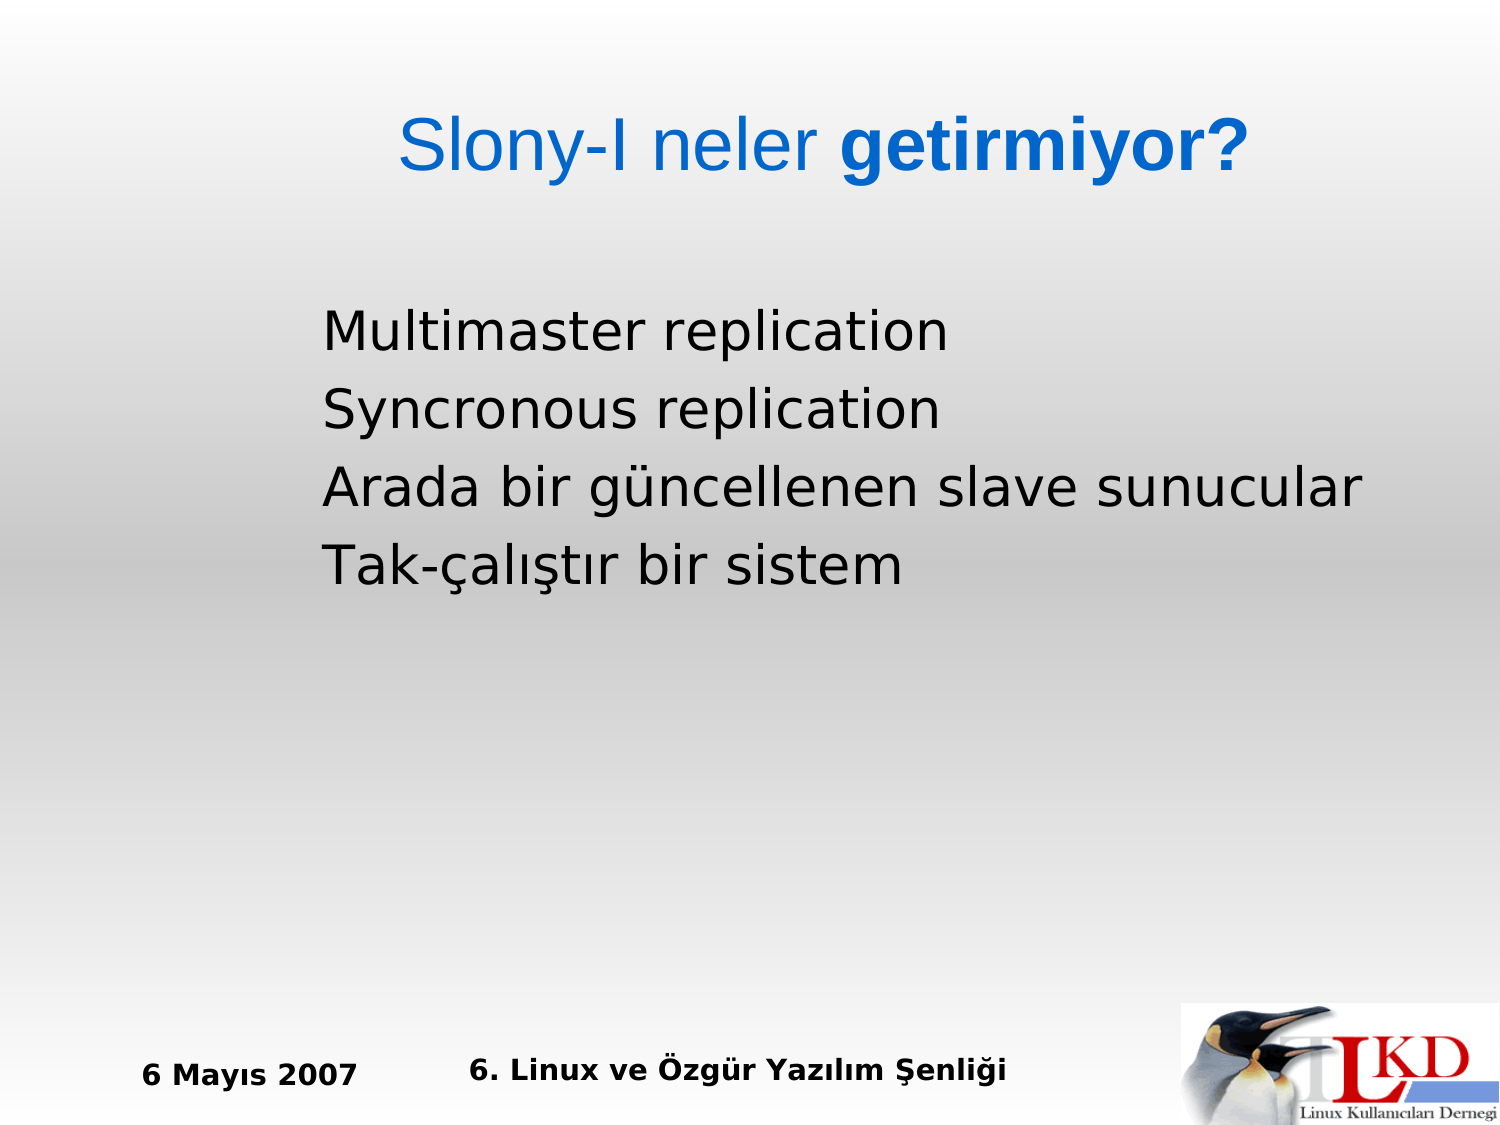

# Slony-I neler getirmiyor?
Multimaster replication
Syncronous replication
Arada bir güncellenen slave sunucular
Tak-çalıştır bir sistem